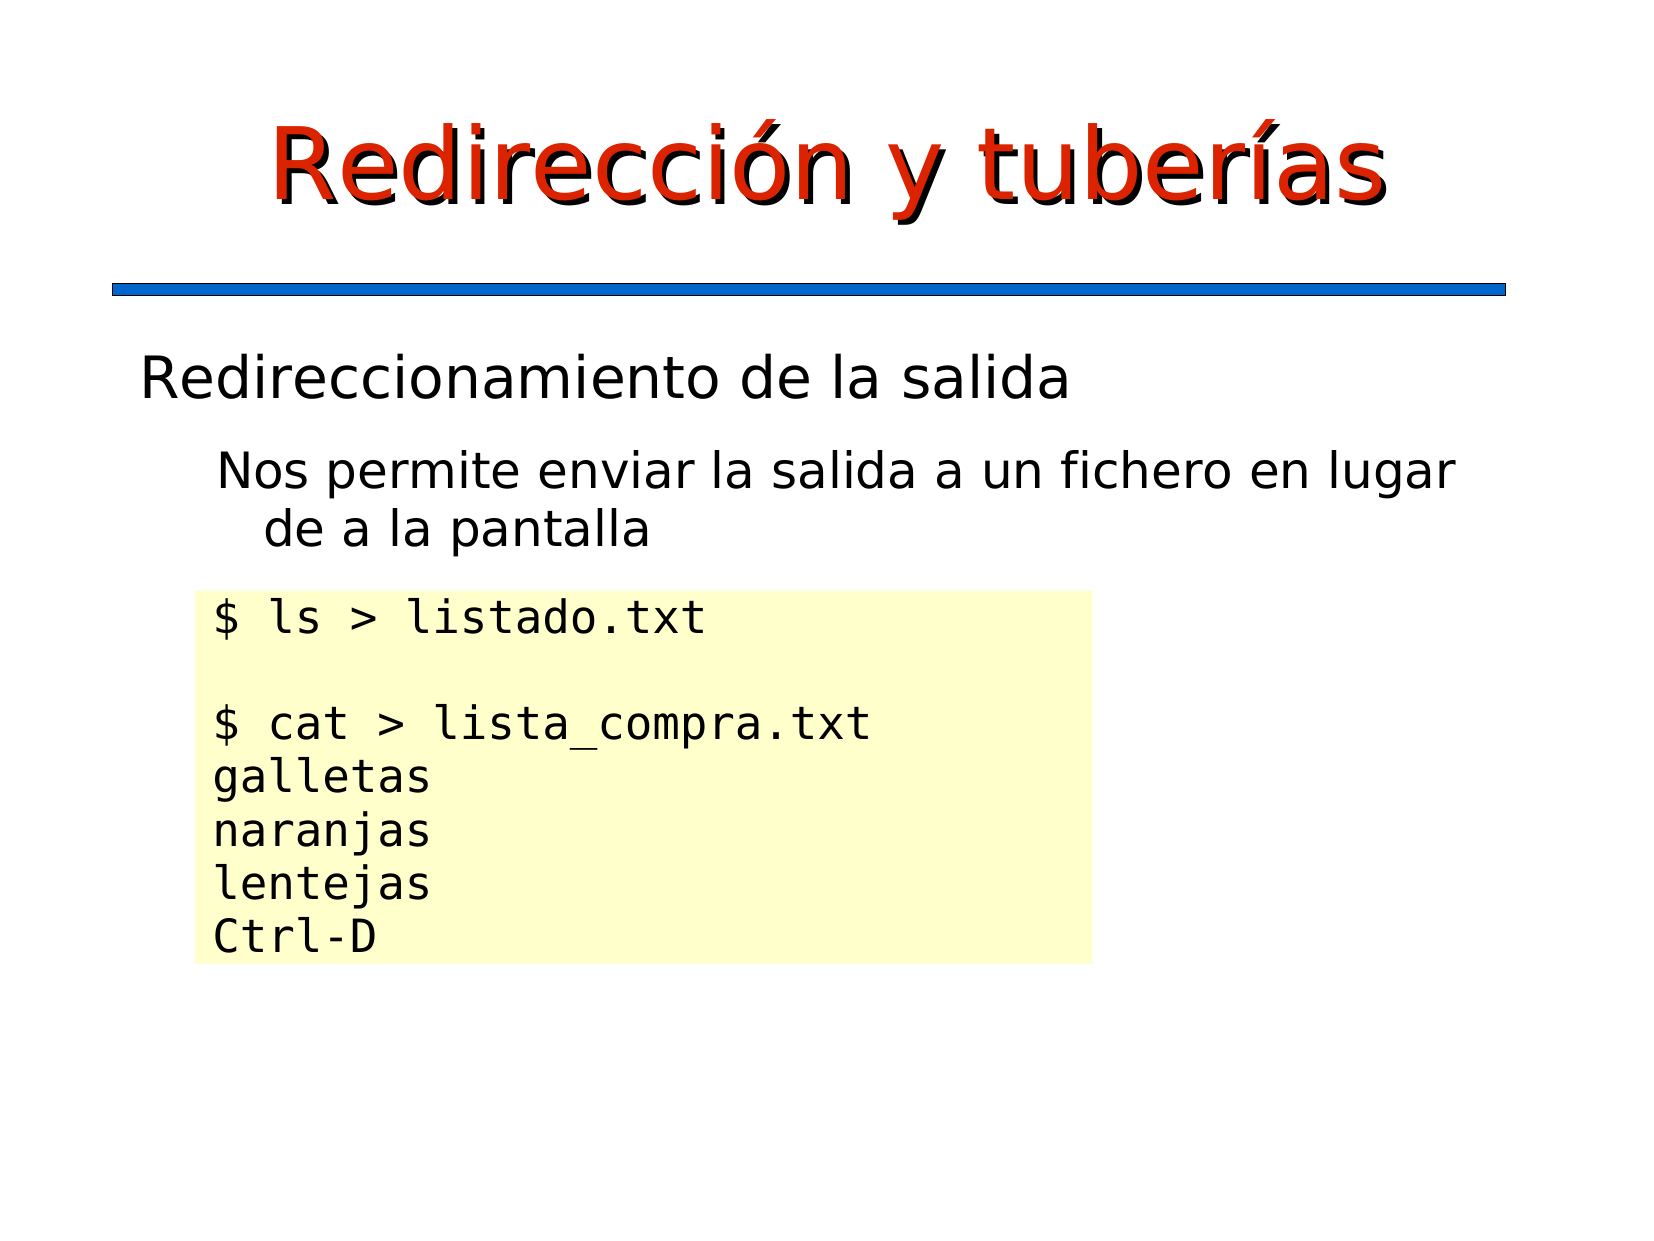

Redirección y tuberías
# Redireccionamiento de la salida
Nos permite enviar la salida a un fichero en lugar de a la pantalla
$ ls > listado.txt
$ cat > lista_compra.txt
galletas
naranjas
lentejas
Ctrl-D